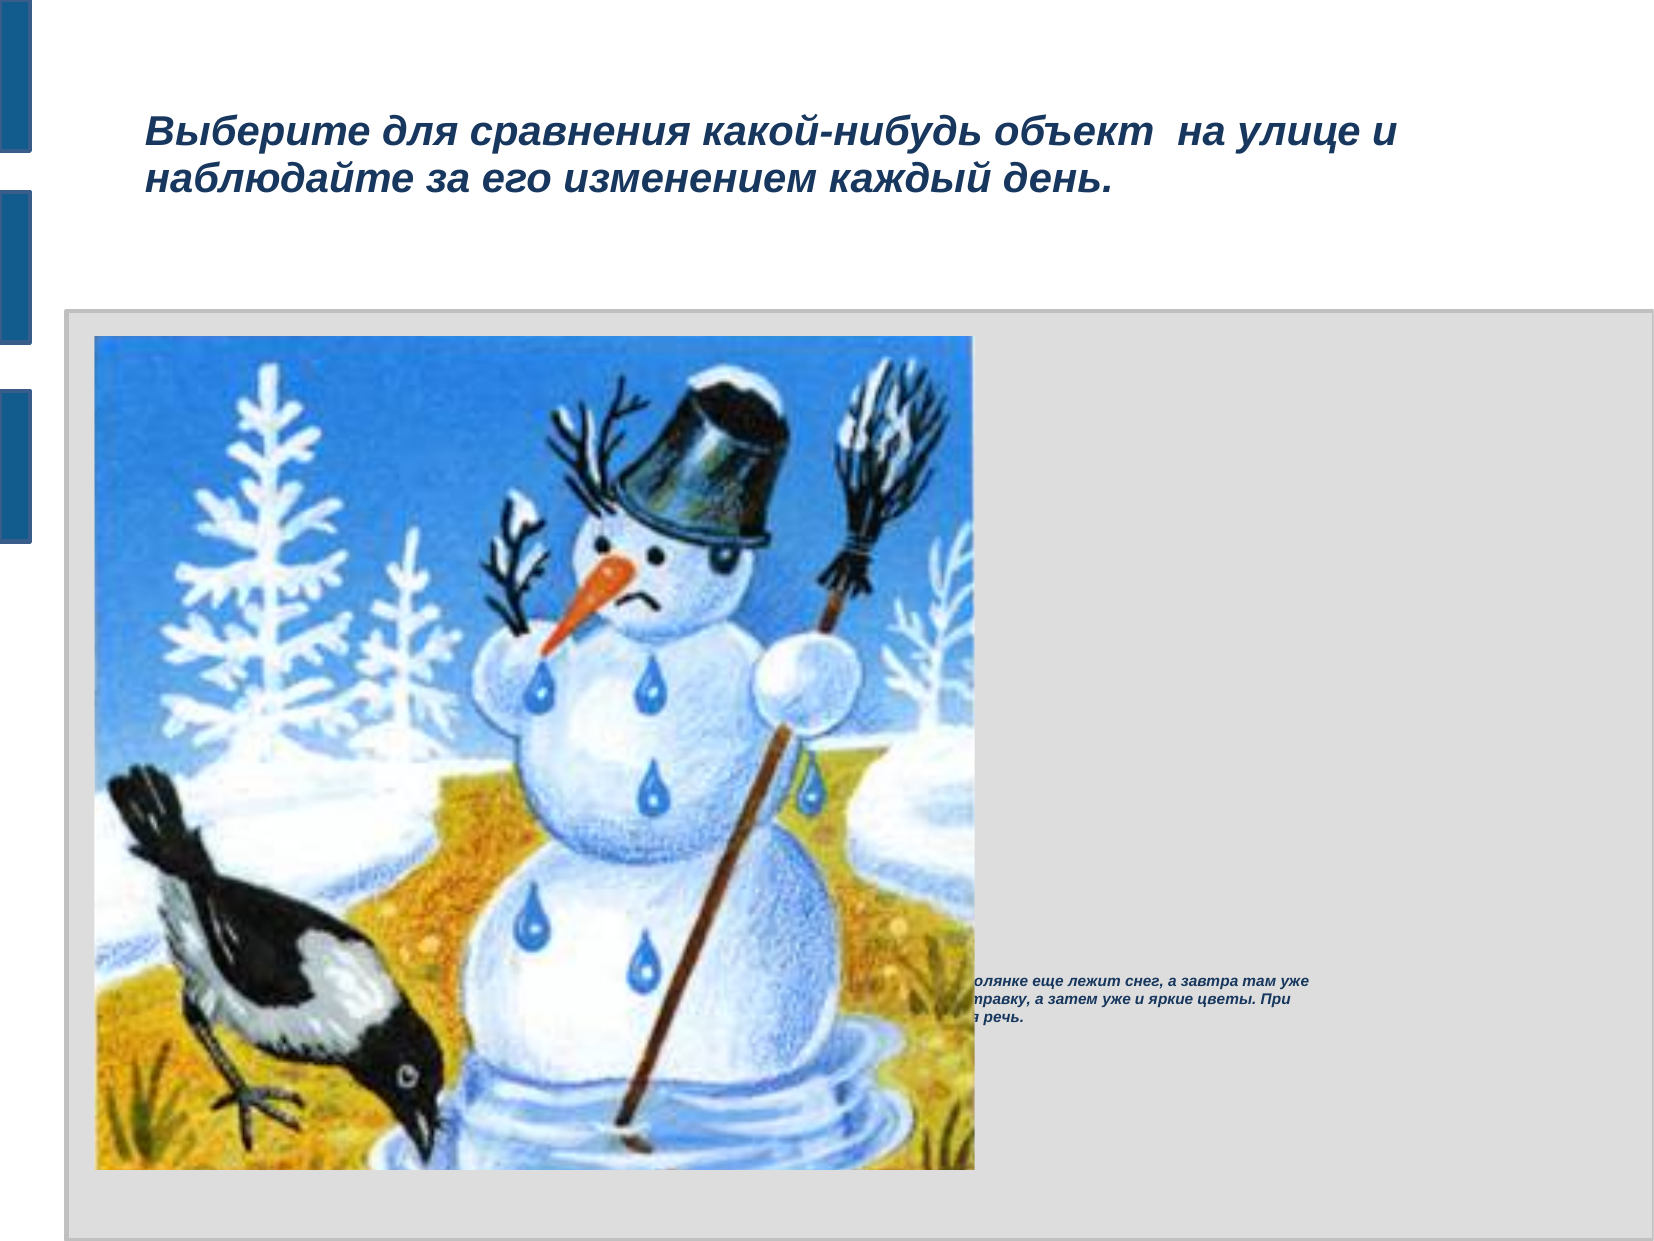

Выберите для сравнения какой-нибудь объект  на улице и наблюдайте за его изменением каждый день.
# Например, обратите внимание малыша на весенней прогулке, что сегодня на полянке еще лежит снег, а завтра там уже просто мокрая земля, через несколько дней здесь можно будет увидеть первую травку, а затем уже и яркие цветы. При таком общении у ребенка расширяется словарный запас и развивается активная речь.